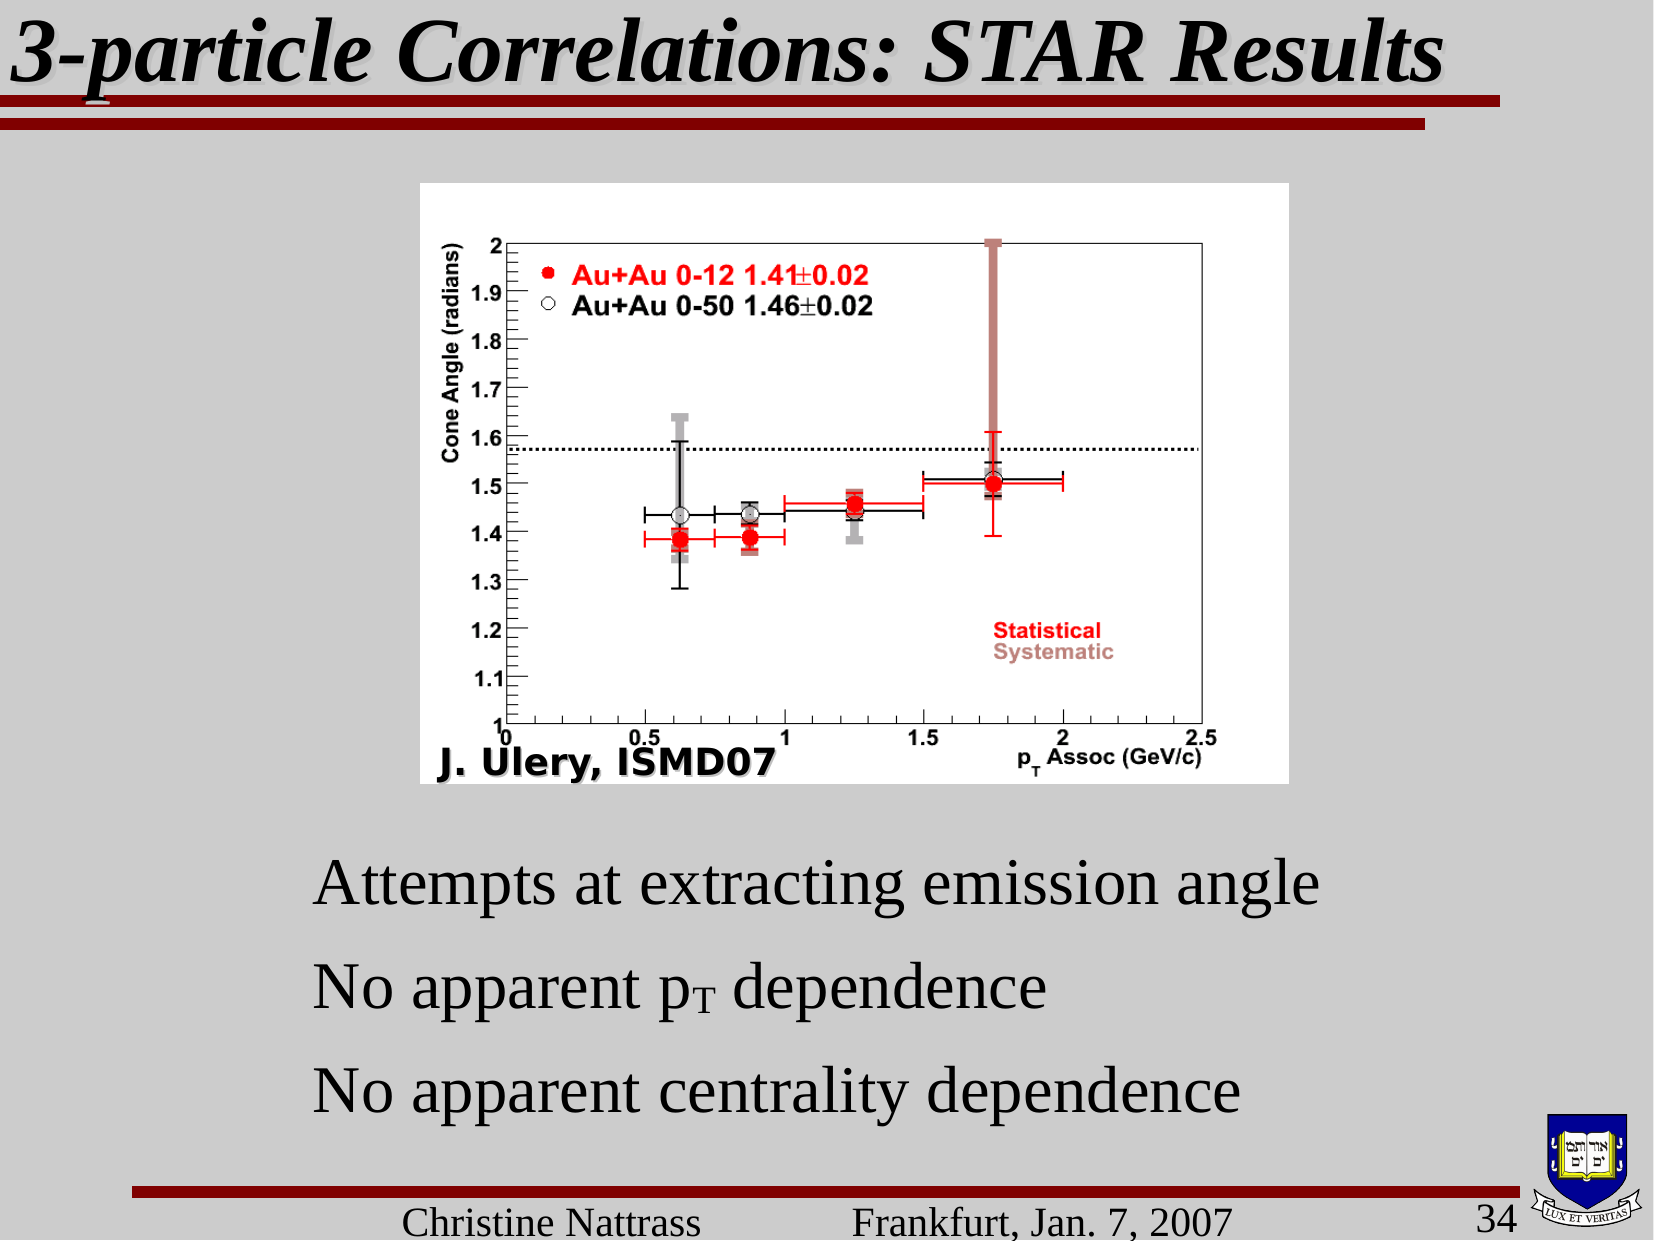

# 3-particle Correlations: STAR Results
J. Ulery, ISMD07
Attempts at extracting emission angle
No apparent pT dependence
No apparent centrality dependence